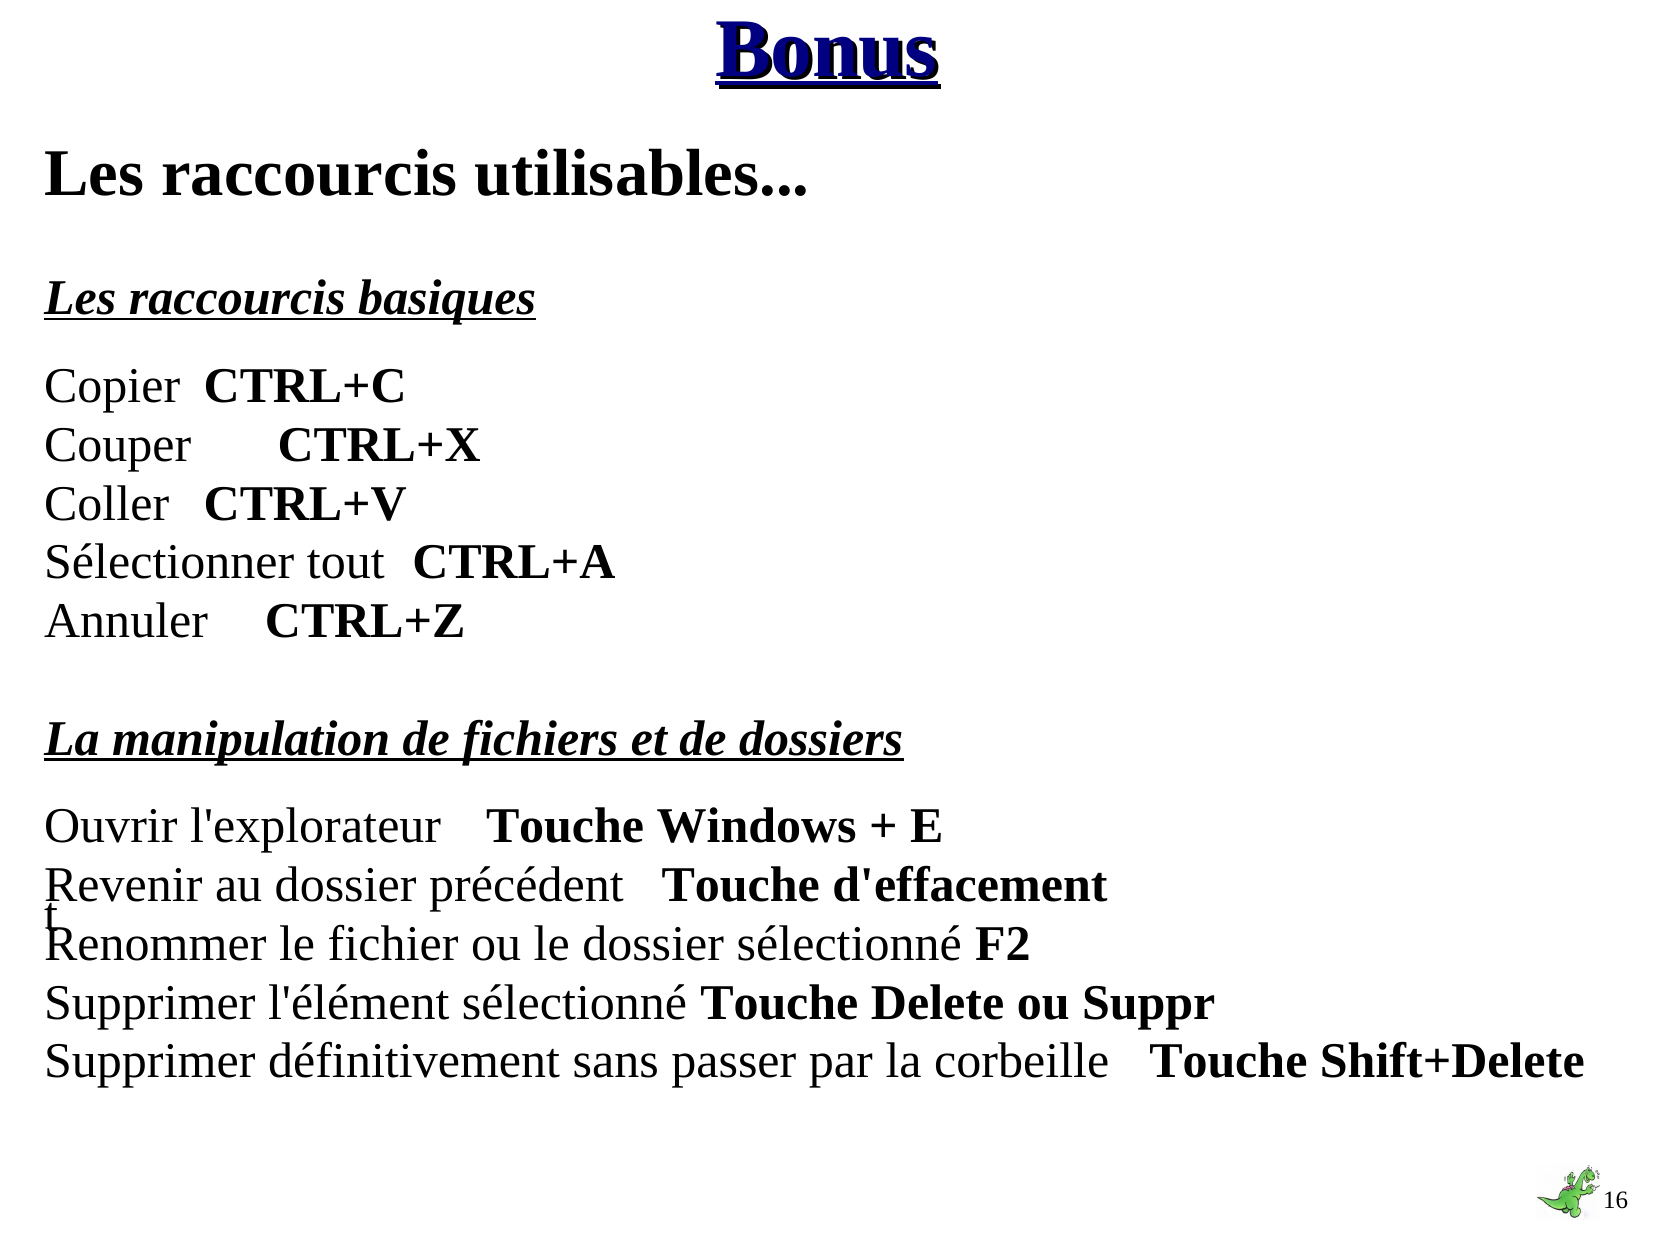

Bonus
Les raccourcis utilisables...
Les raccourcis basiques
Copier	 CTRL+C
Couper	 CTRL+X
Coller	 CTRL+V
Sélectionner tout	CTRL+A
Annuler	CTRL+Z
La manipulation de fichiers et de dossiers
Ouvrir l'explorateur	Touche Windows + E
Revenir au dossier précédent Touche d'effacement
t
Renommer le fichier ou le dossier sélectionné F2
Supprimer l'élément sélectionné Touche Delete ou Suppr
Supprimer définitivement sans passer par la corbeille	Touche Shift+Delete
16